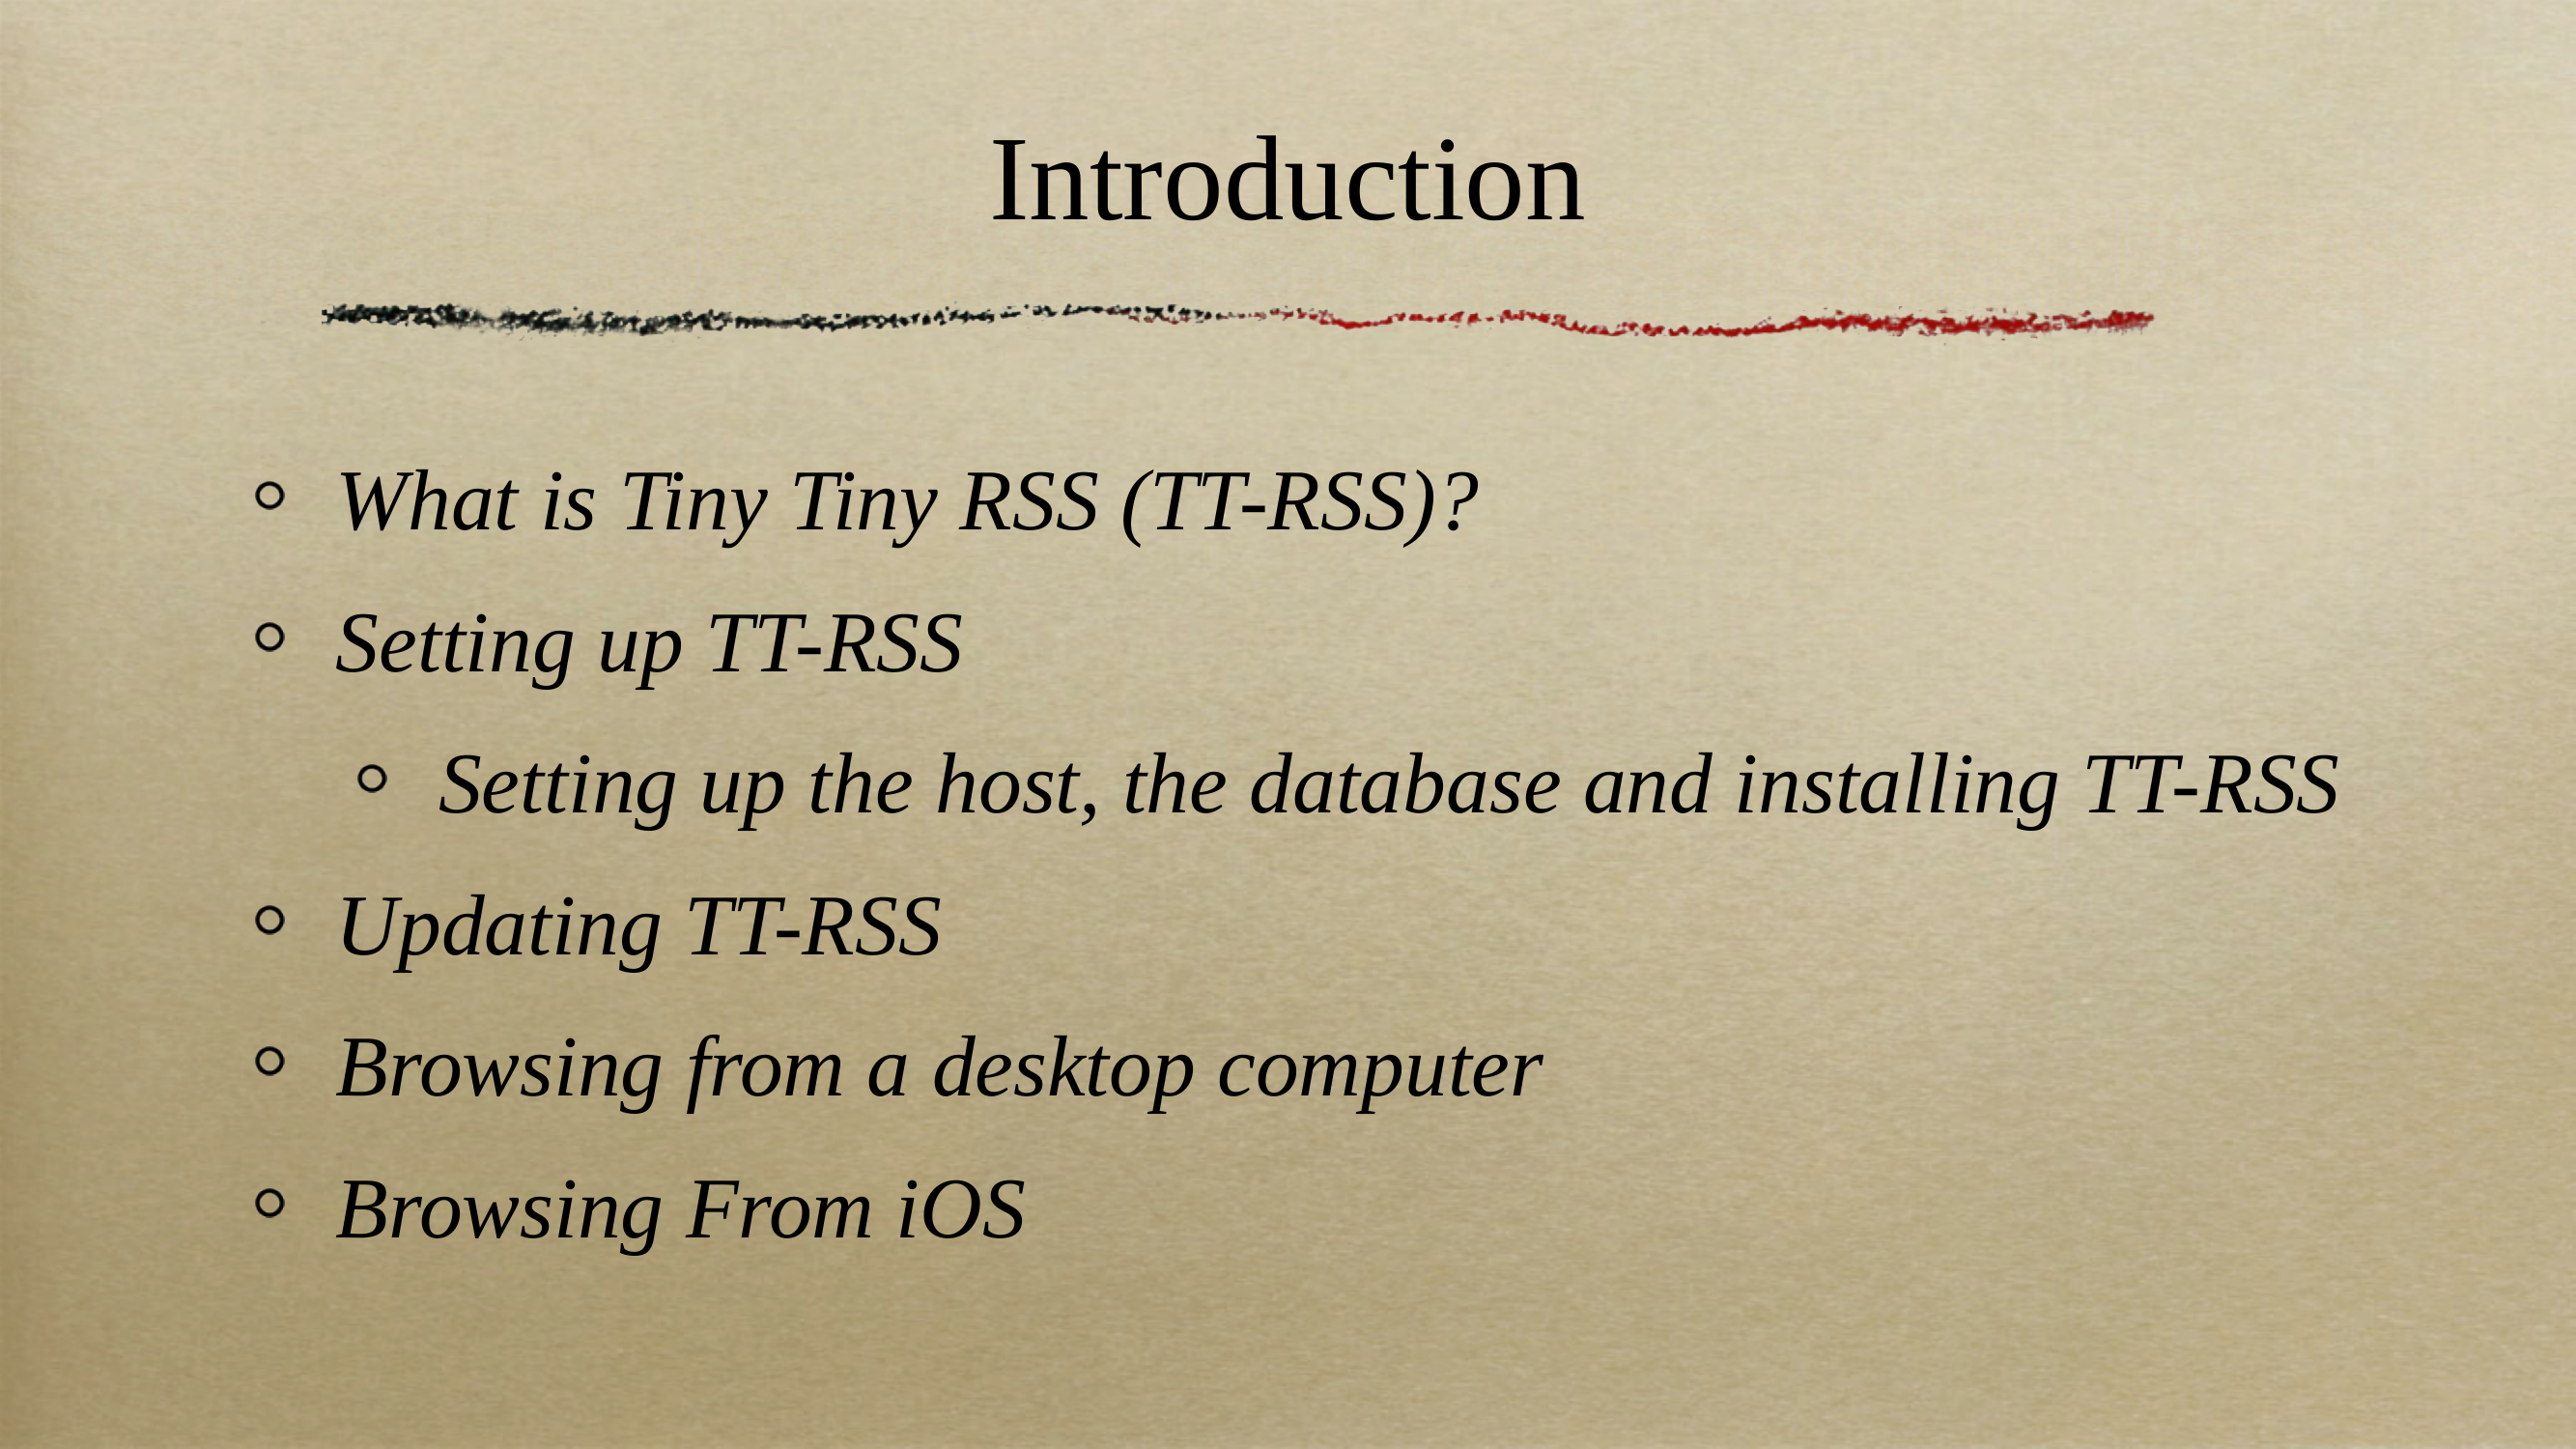

# Introduction
What is Tiny Tiny RSS (TT-RSS)?
Setting up TT-RSS
Setting up the host, the database and installing TT-RSS
Updating TT-RSS
Browsing from a desktop computer
Browsing From iOS